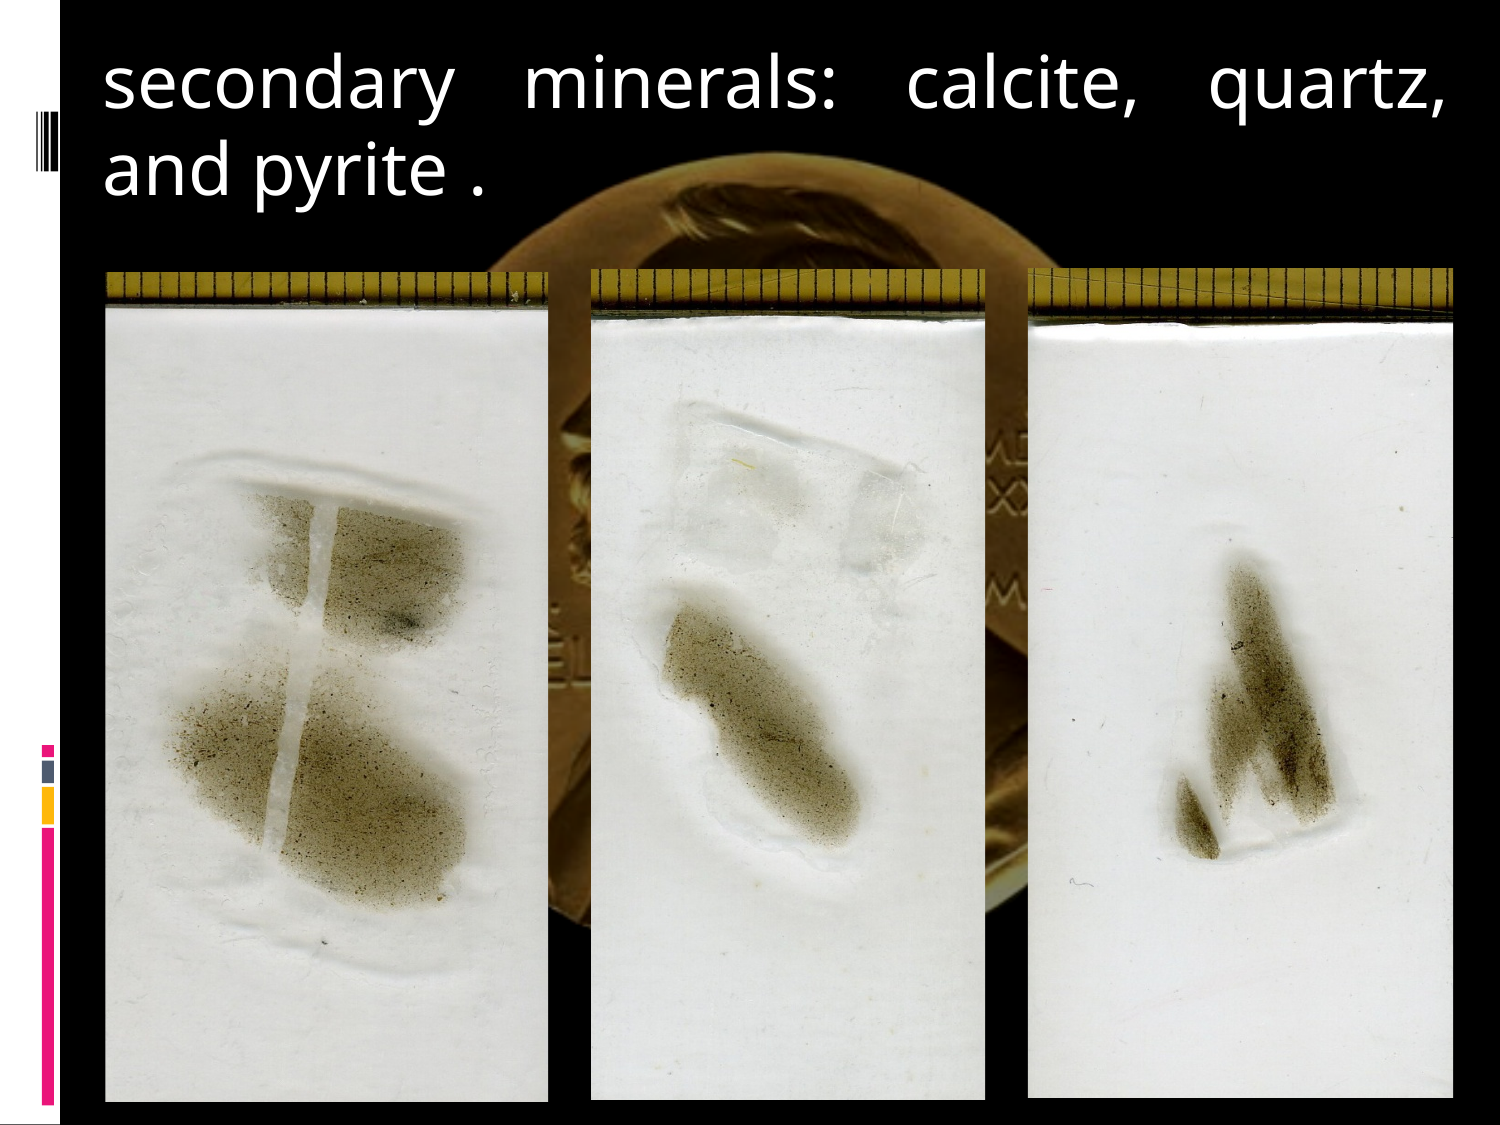

secondary minerals: calcite, quartz, and pyrite .